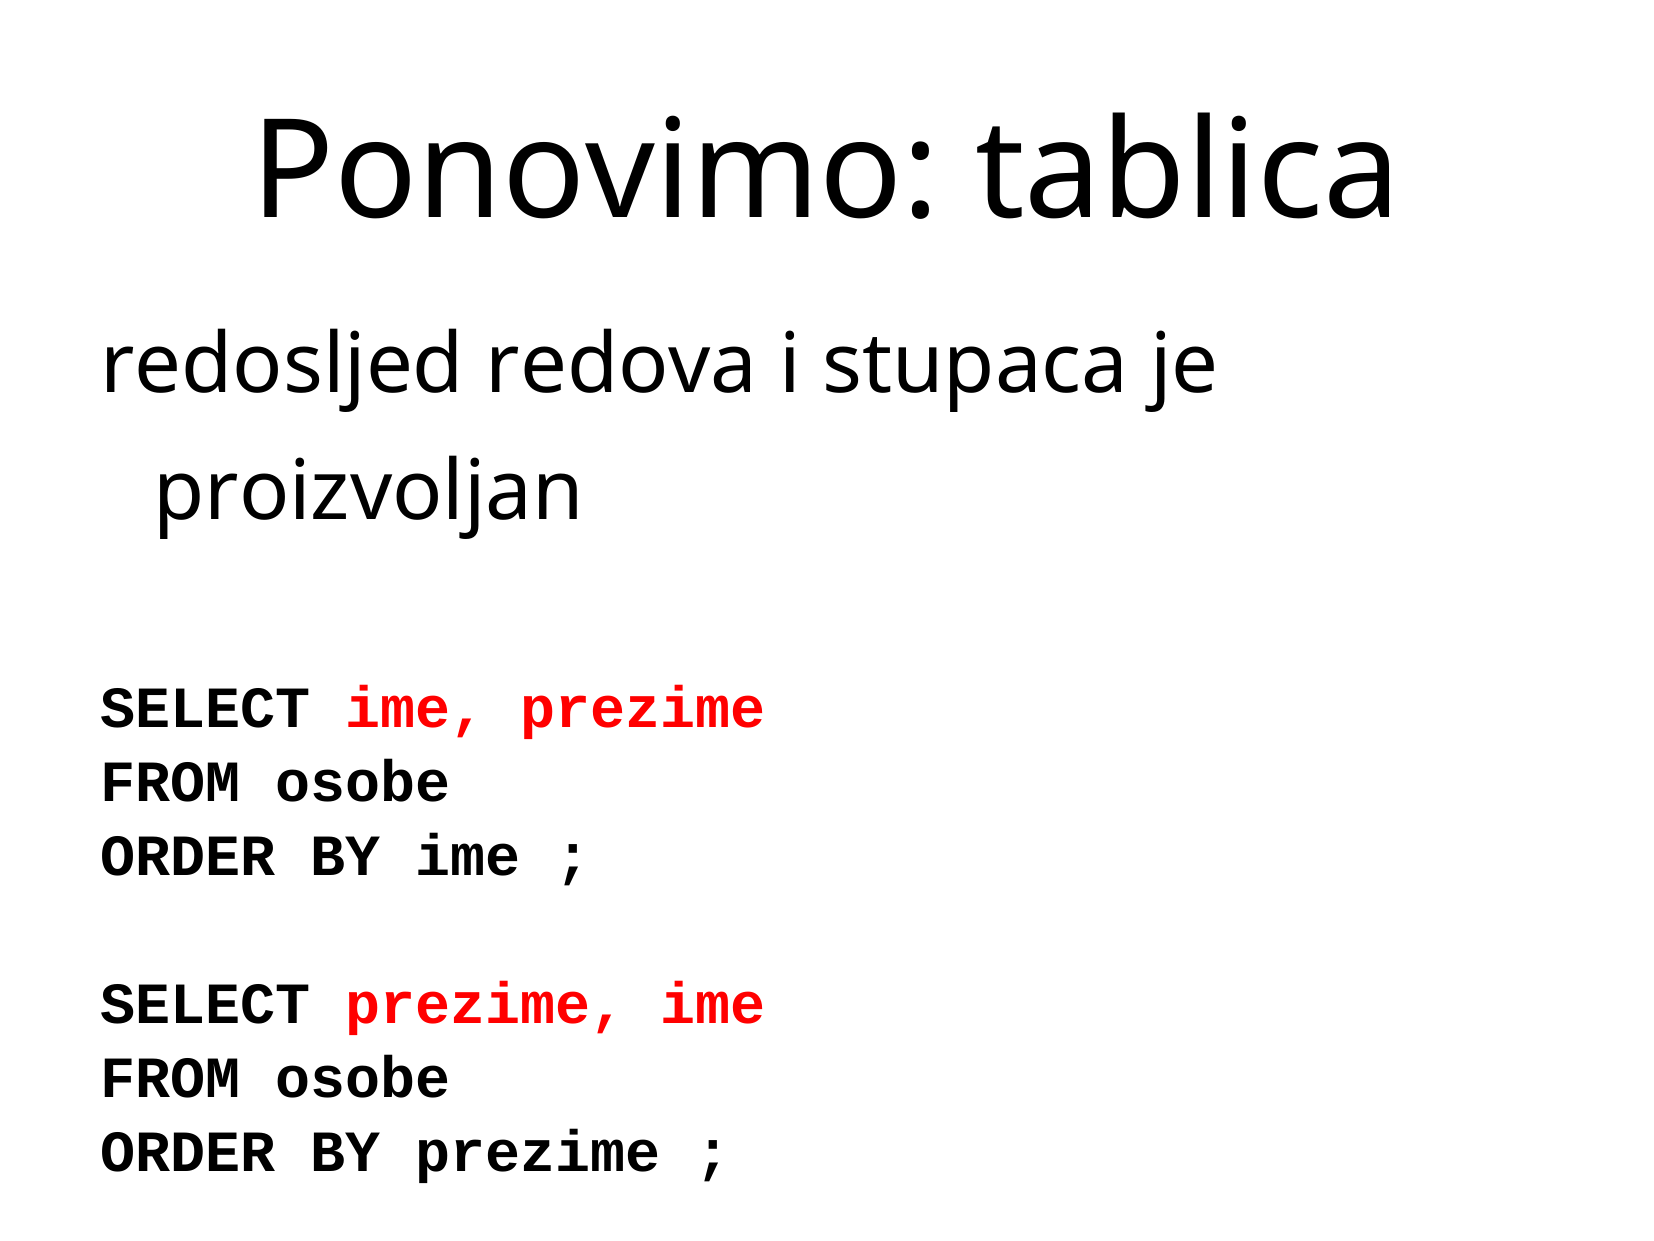

# Ponovimo: tablica
redosljed redova i stupaca je proizvoljan
SELECT ime, prezime
FROM osobe
ORDER BY ime ;
SELECT prezime, ime
FROM osobe
ORDER BY prezime ;